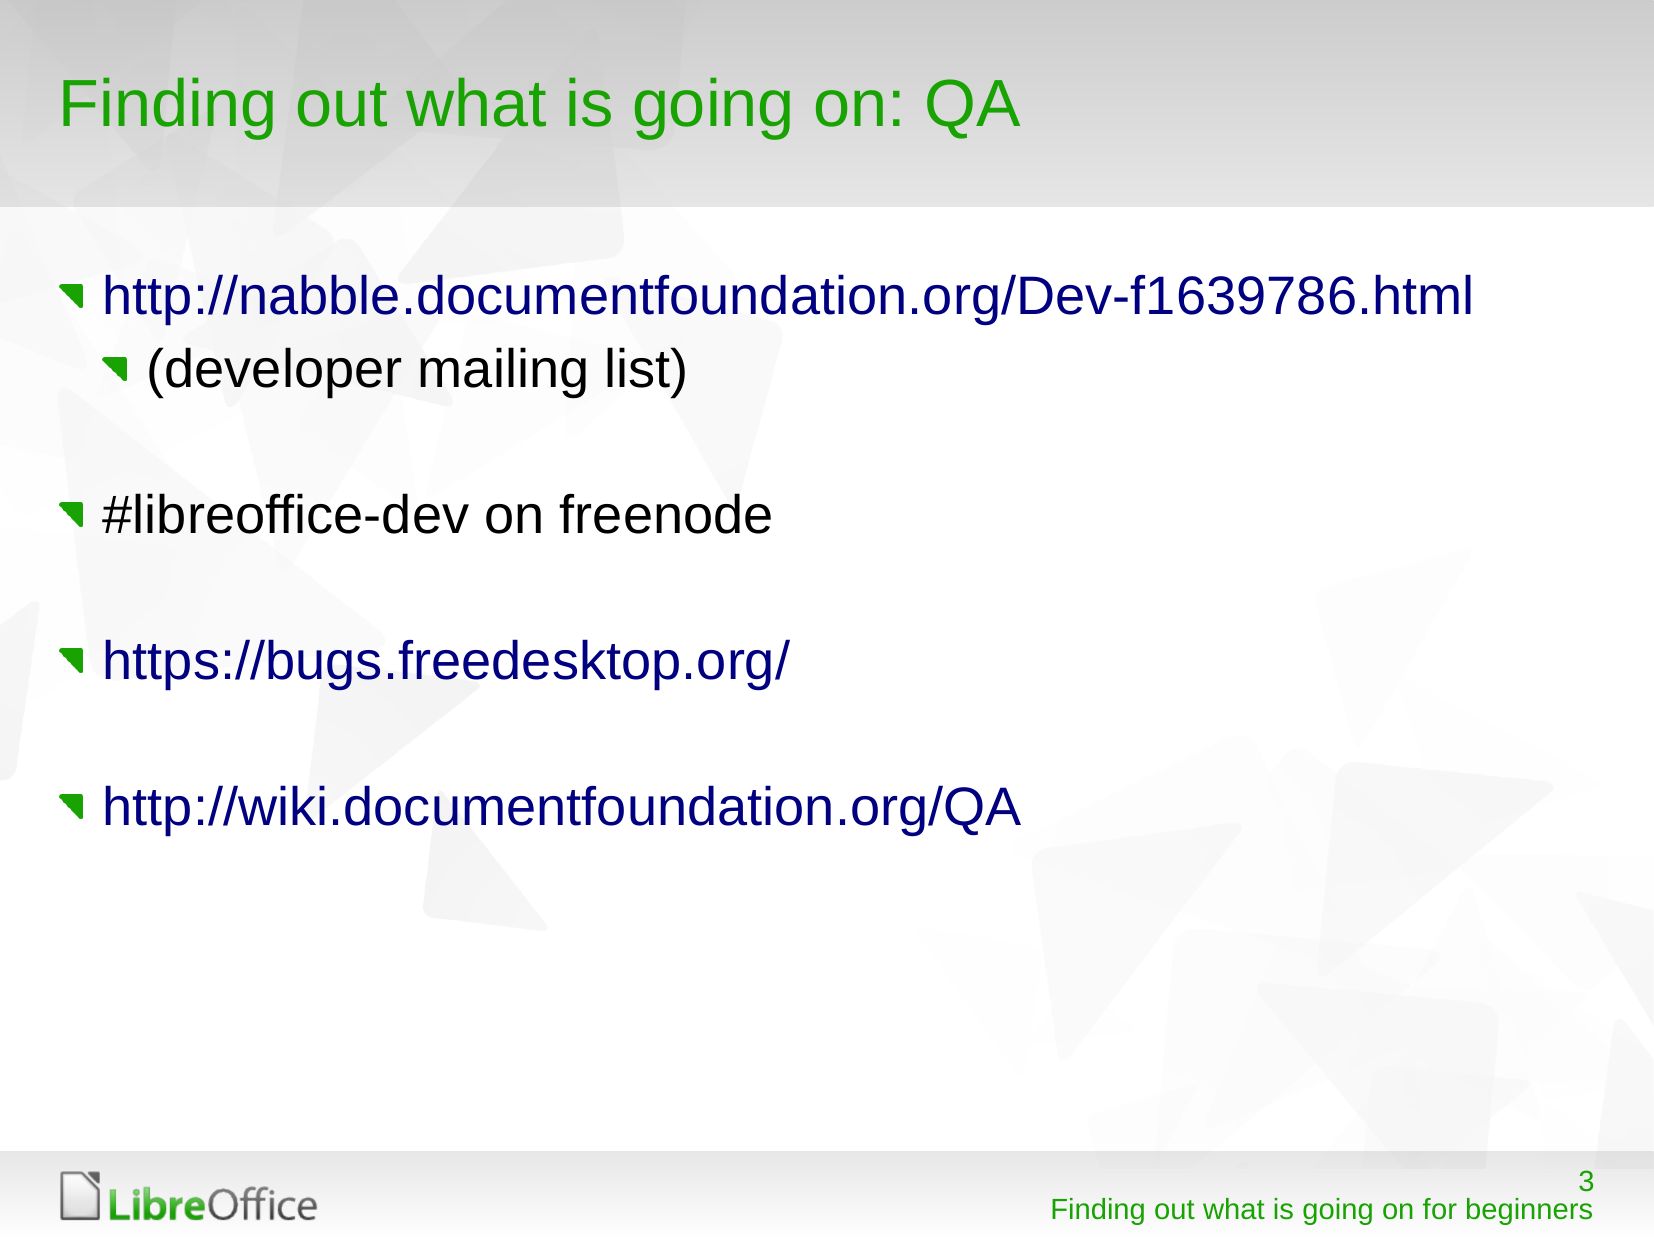

# Finding out what is going on: QA
http://nabble.documentfoundation.org/Dev-f1639786.html
(developer mailing list)
#libreoffice-dev on freenode
https://bugs.freedesktop.org/
http://wiki.documentfoundation.org/QA
3
Finding out what is going on for beginners